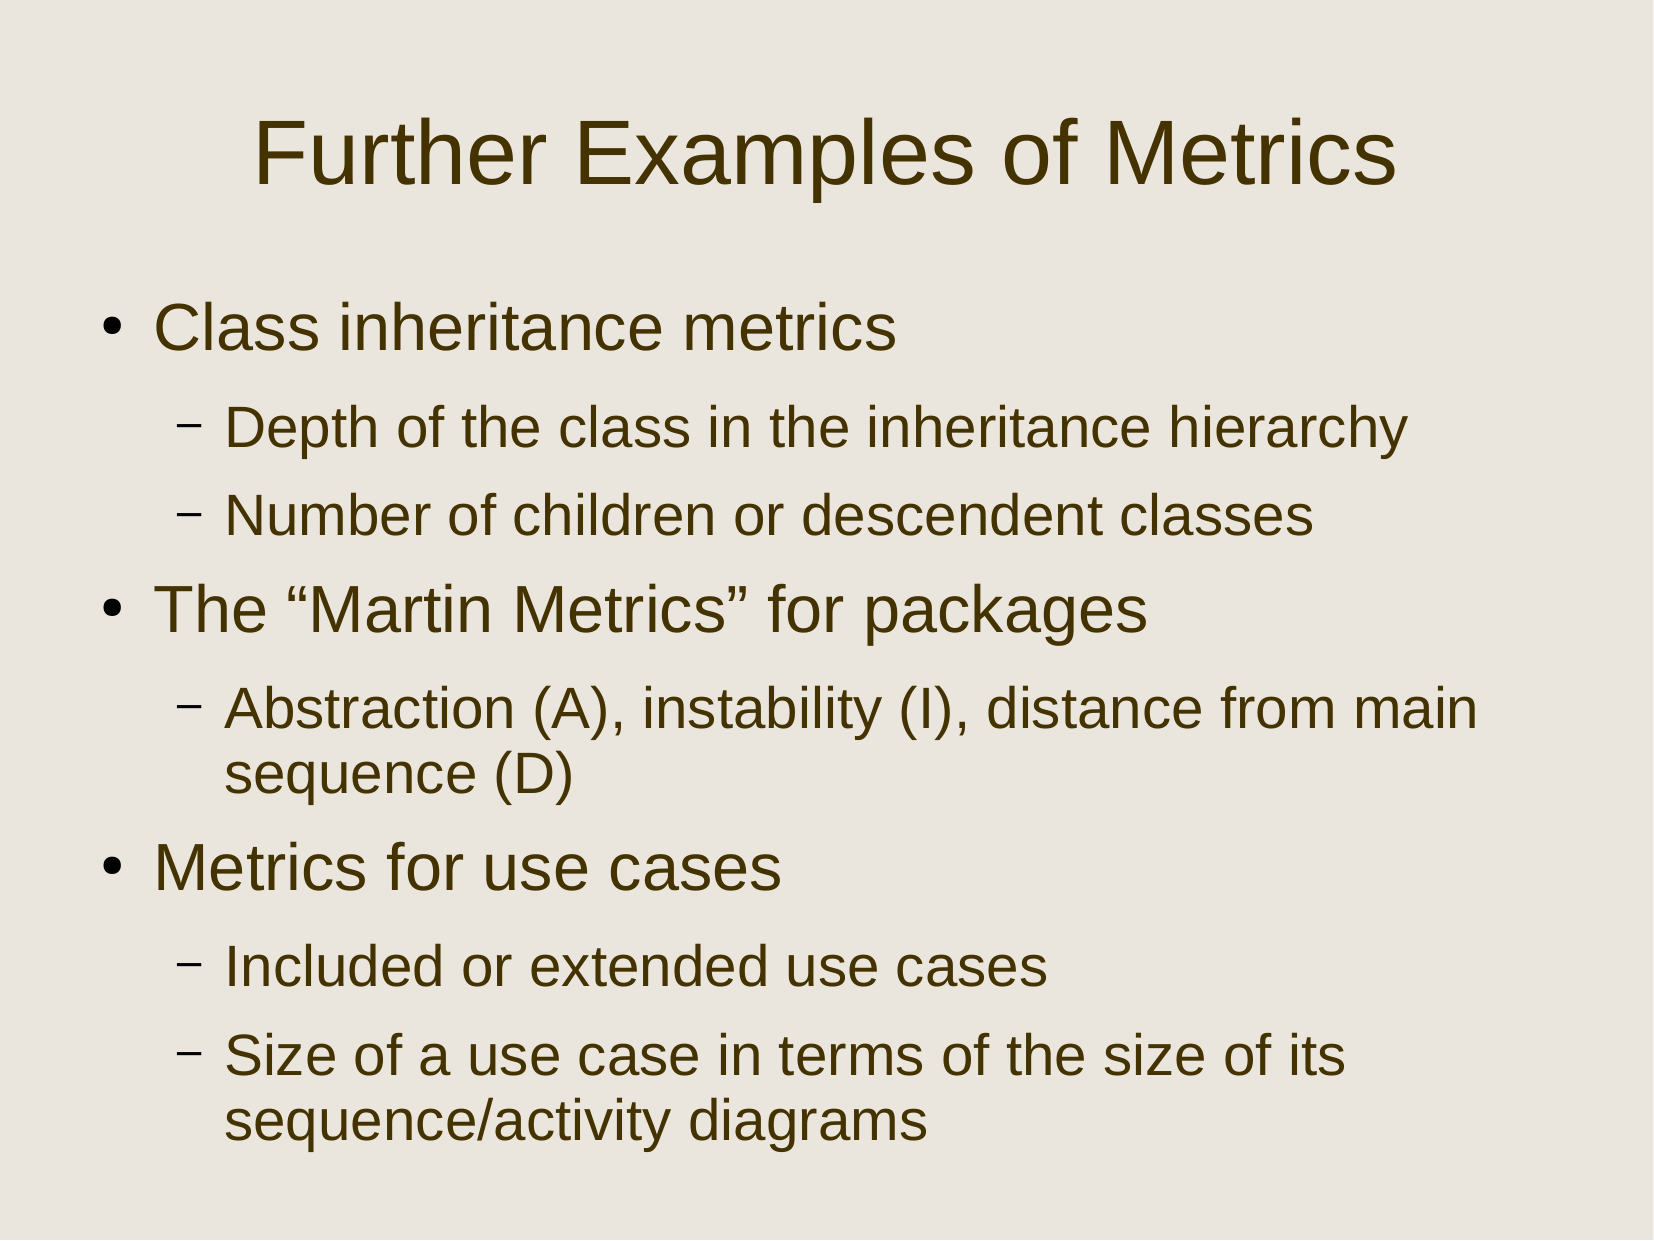

# Further Examples of Metrics
Class inheritance metrics
Depth of the class in the inheritance hierarchy
Number of children or descendent classes
The “Martin Metrics” for packages
Abstraction (A), instability (I), distance from main sequence (D)
Metrics for use cases
Included or extended use cases
Size of a use case in terms of the size of its sequence/activity diagrams